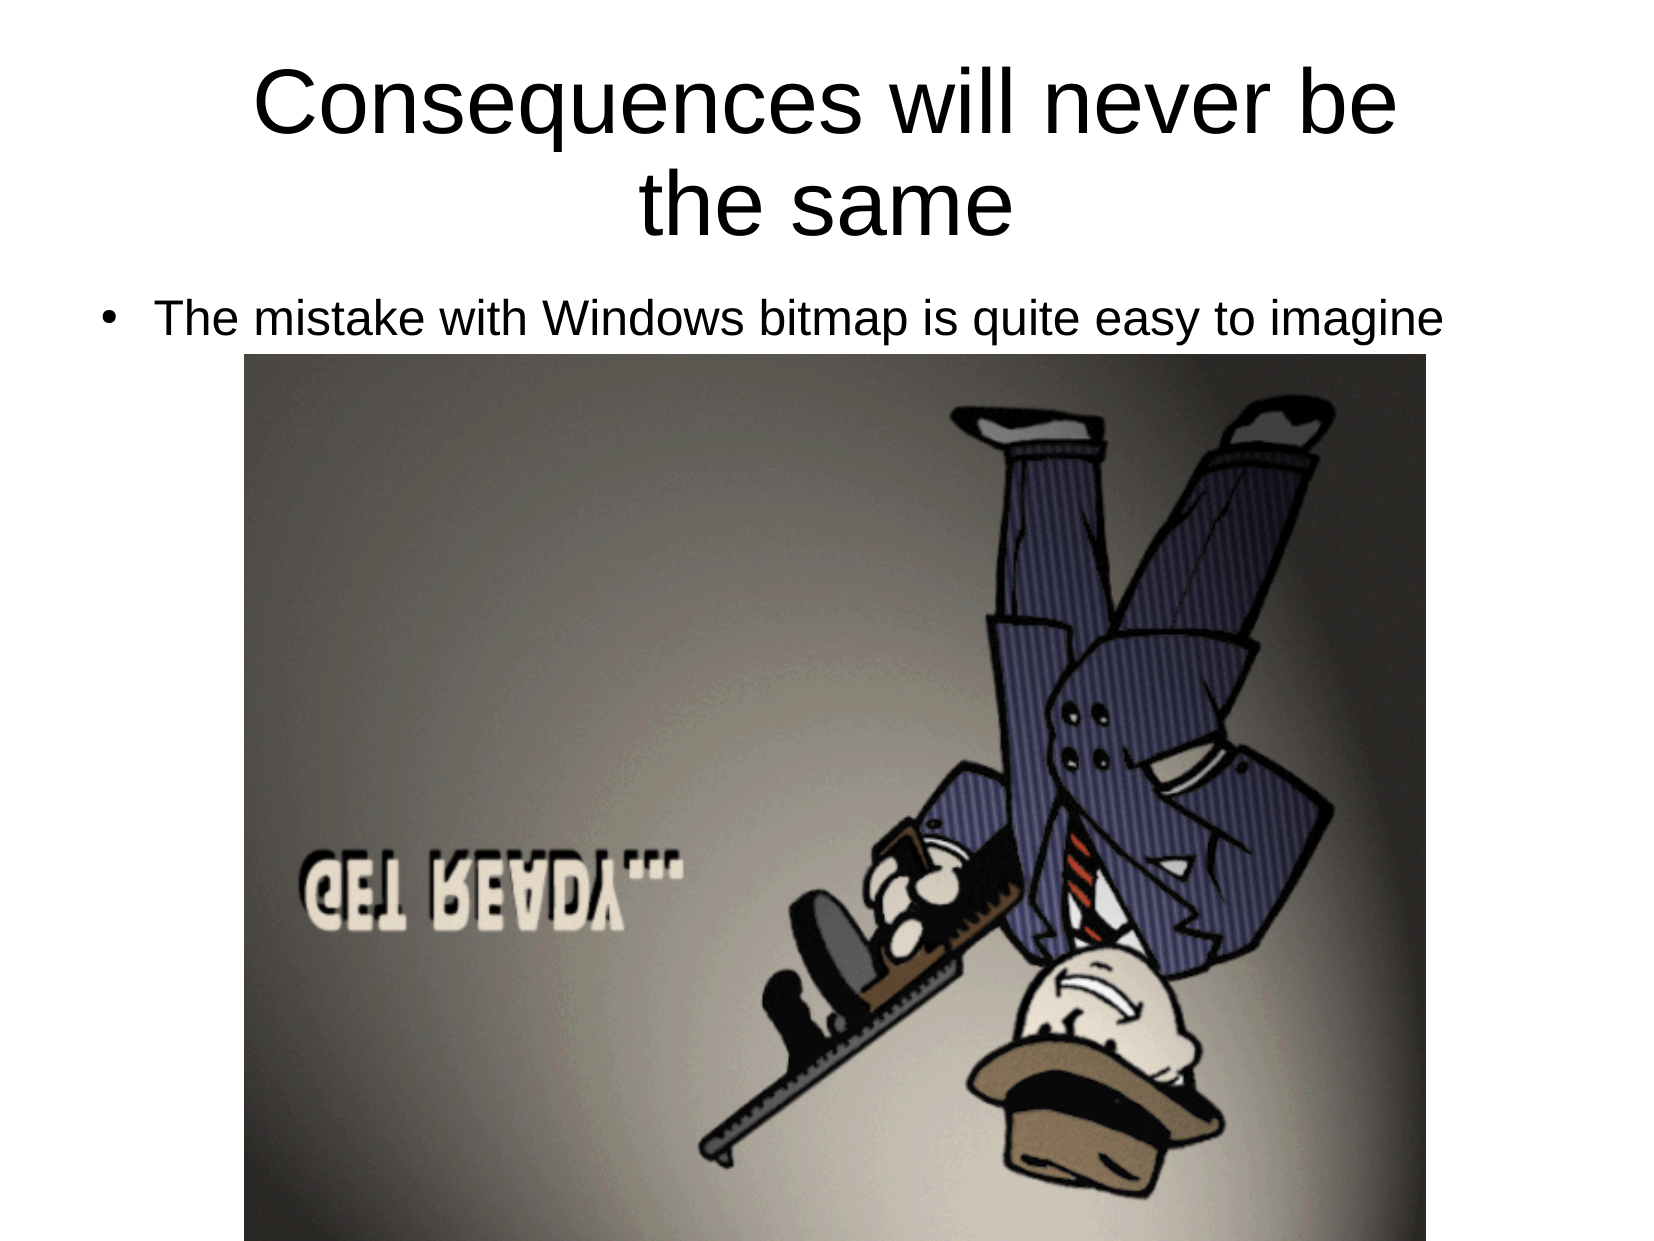

# Consequences will never be the same
The mistake with Windows bitmap is quite easy to imagine